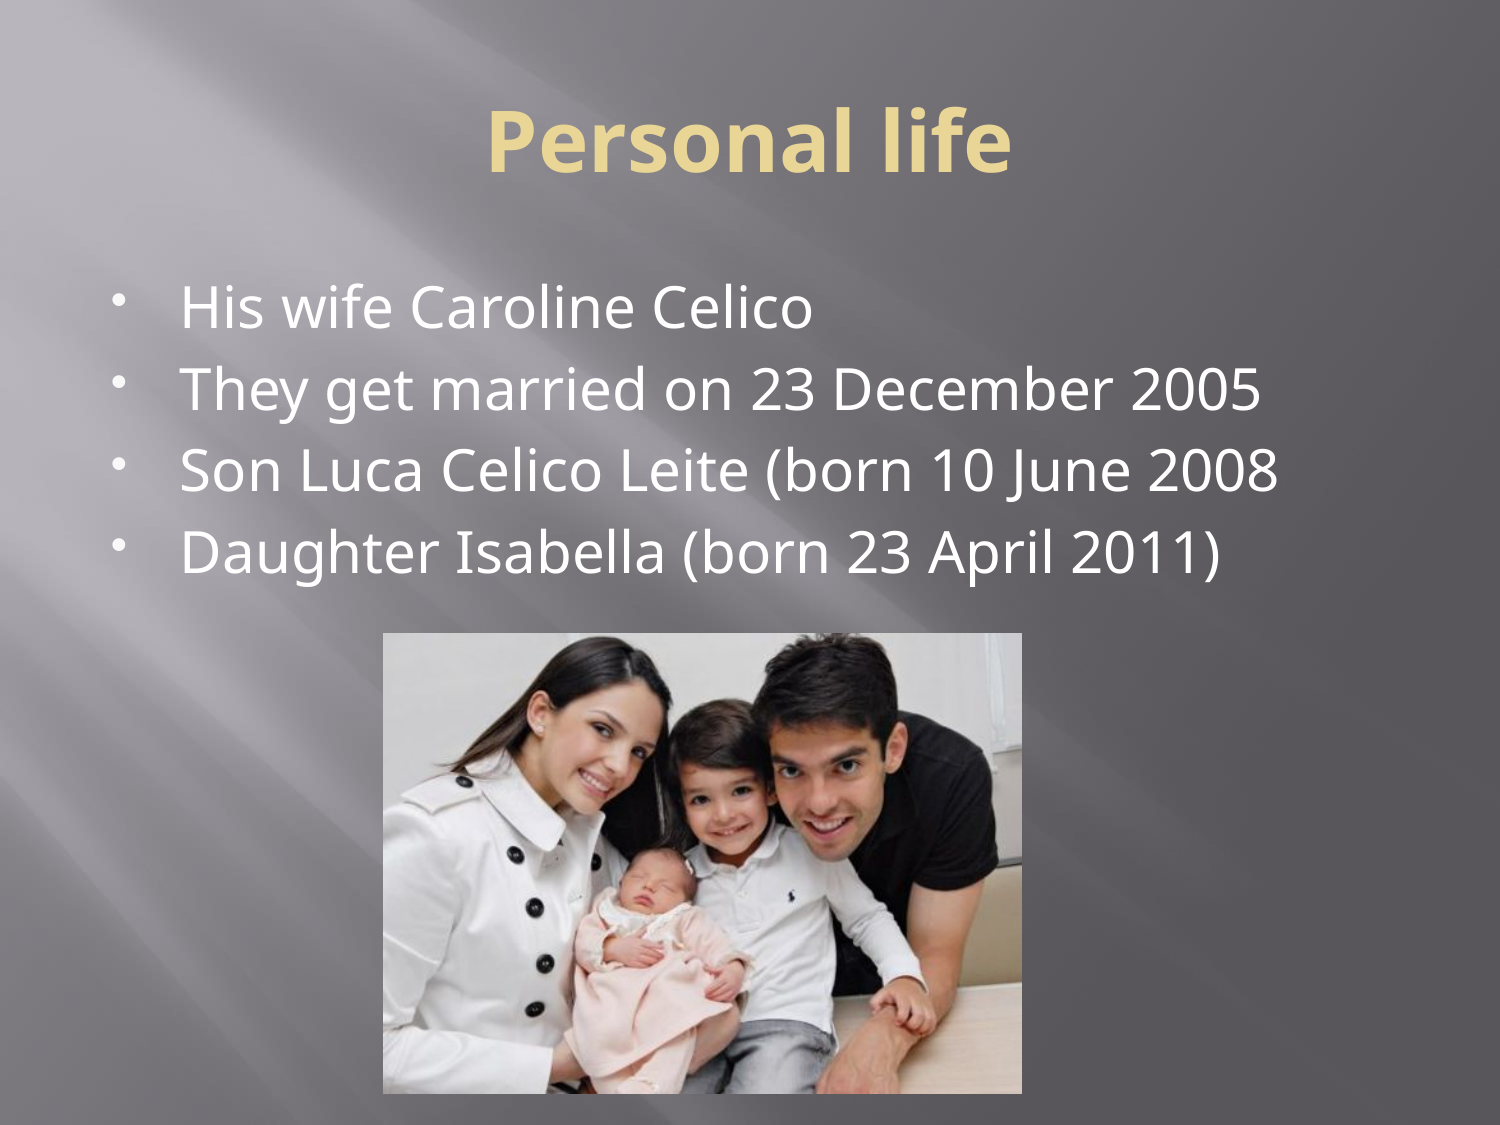

# Personal life
His wife Caroline Celico
They get married on 23 December 2005
Son Luca Celico Leite (born 10 June 2008
Daughter Isabella (born 23 April 2011)